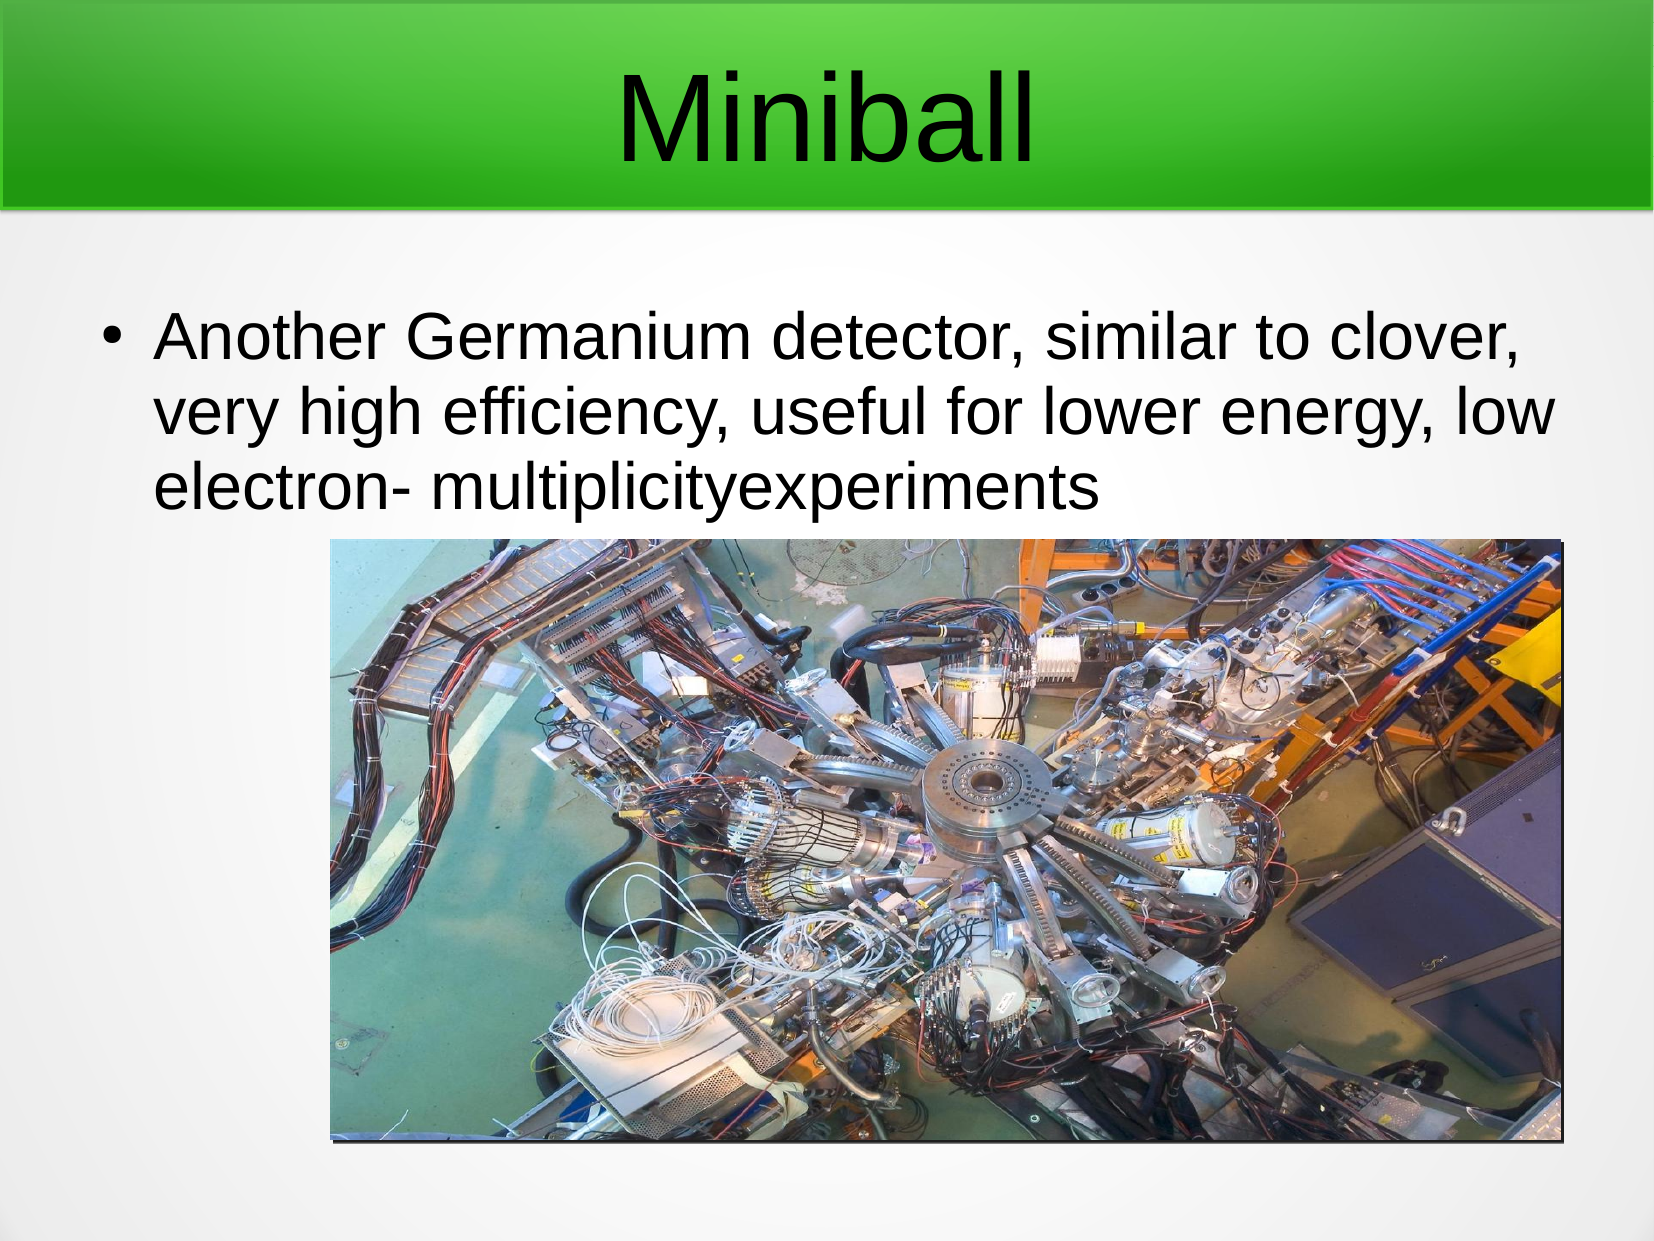

# Miniball
Another Germanium detector, similar to clover, very high efficiency, useful for lower energy, low electron- multiplicityexperiments